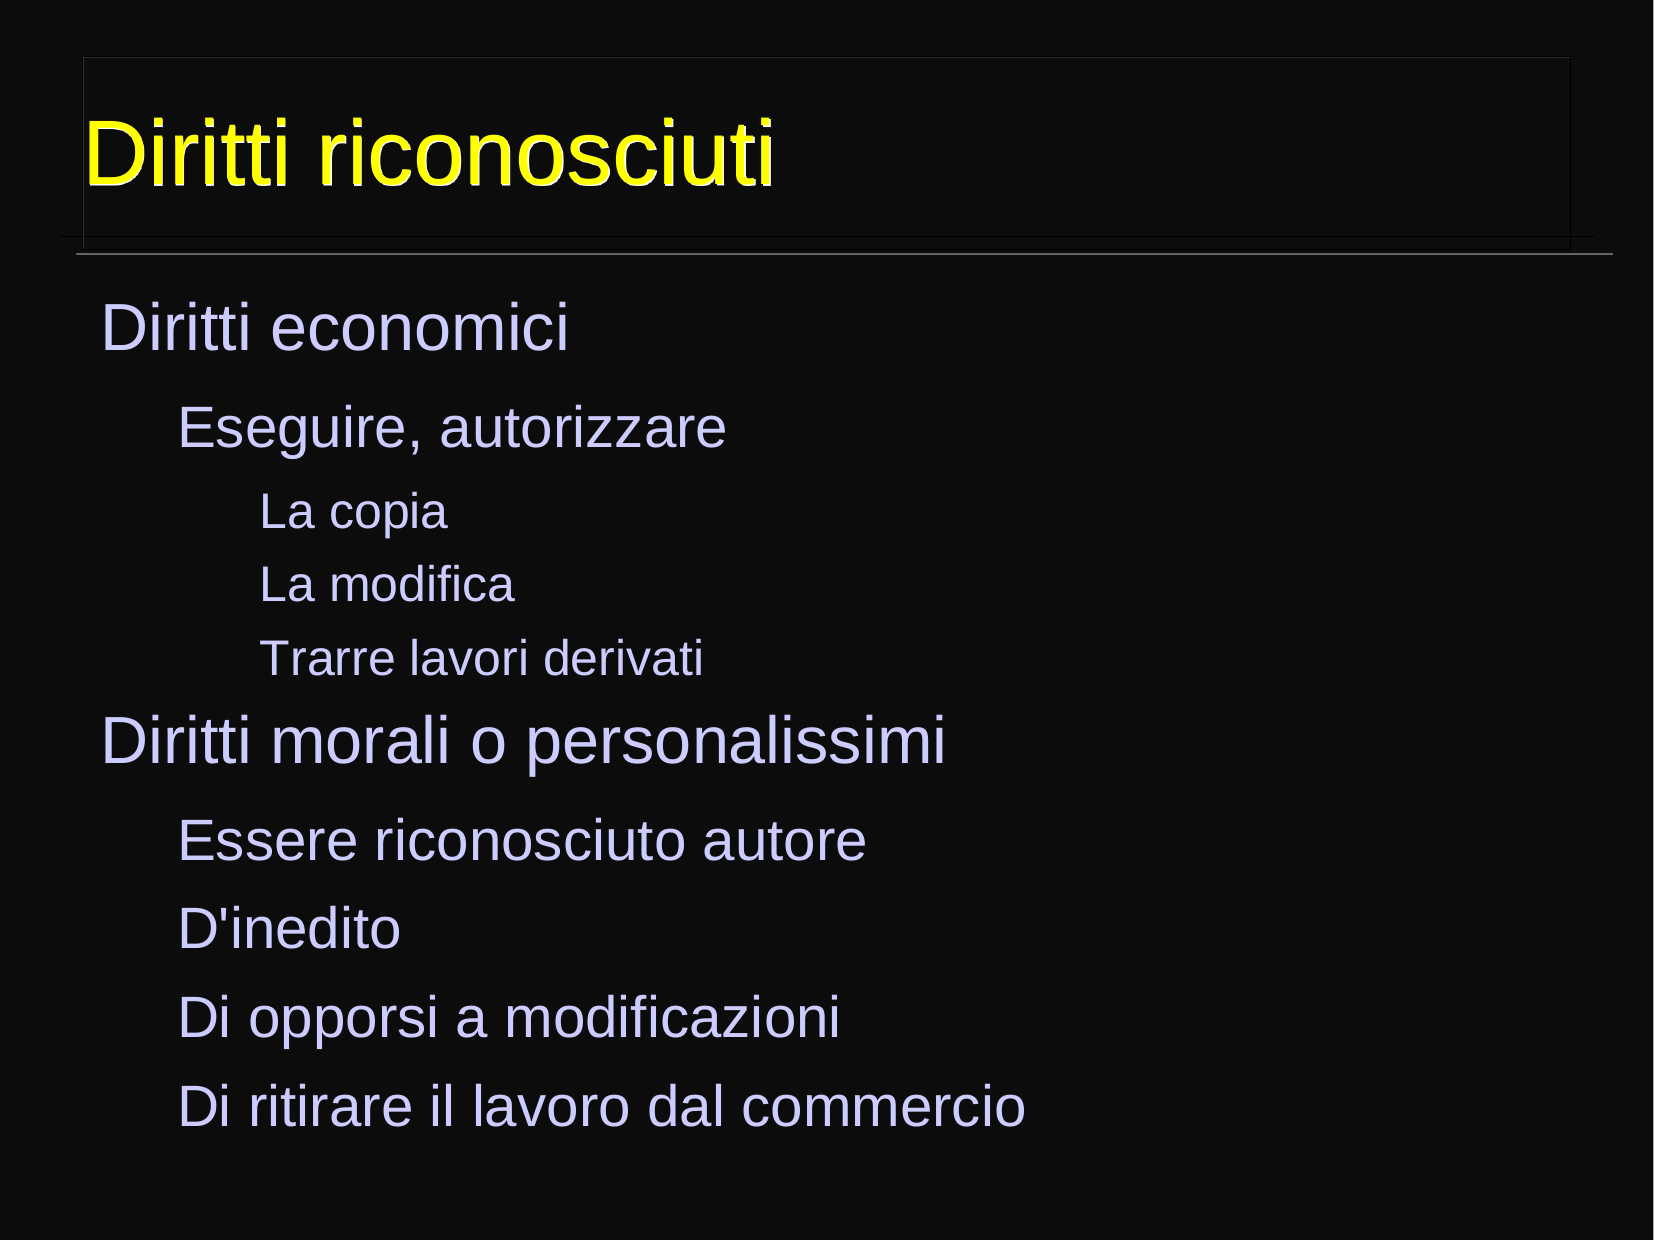

# Diritti riconosciuti
Diritti economici
Eseguire, autorizzare
La copia
La modifica
Trarre lavori derivati
Diritti morali o personalissimi
Essere riconosciuto autore
D'inedito
Di opporsi a modificazioni
Di ritirare il lavoro dal commercio